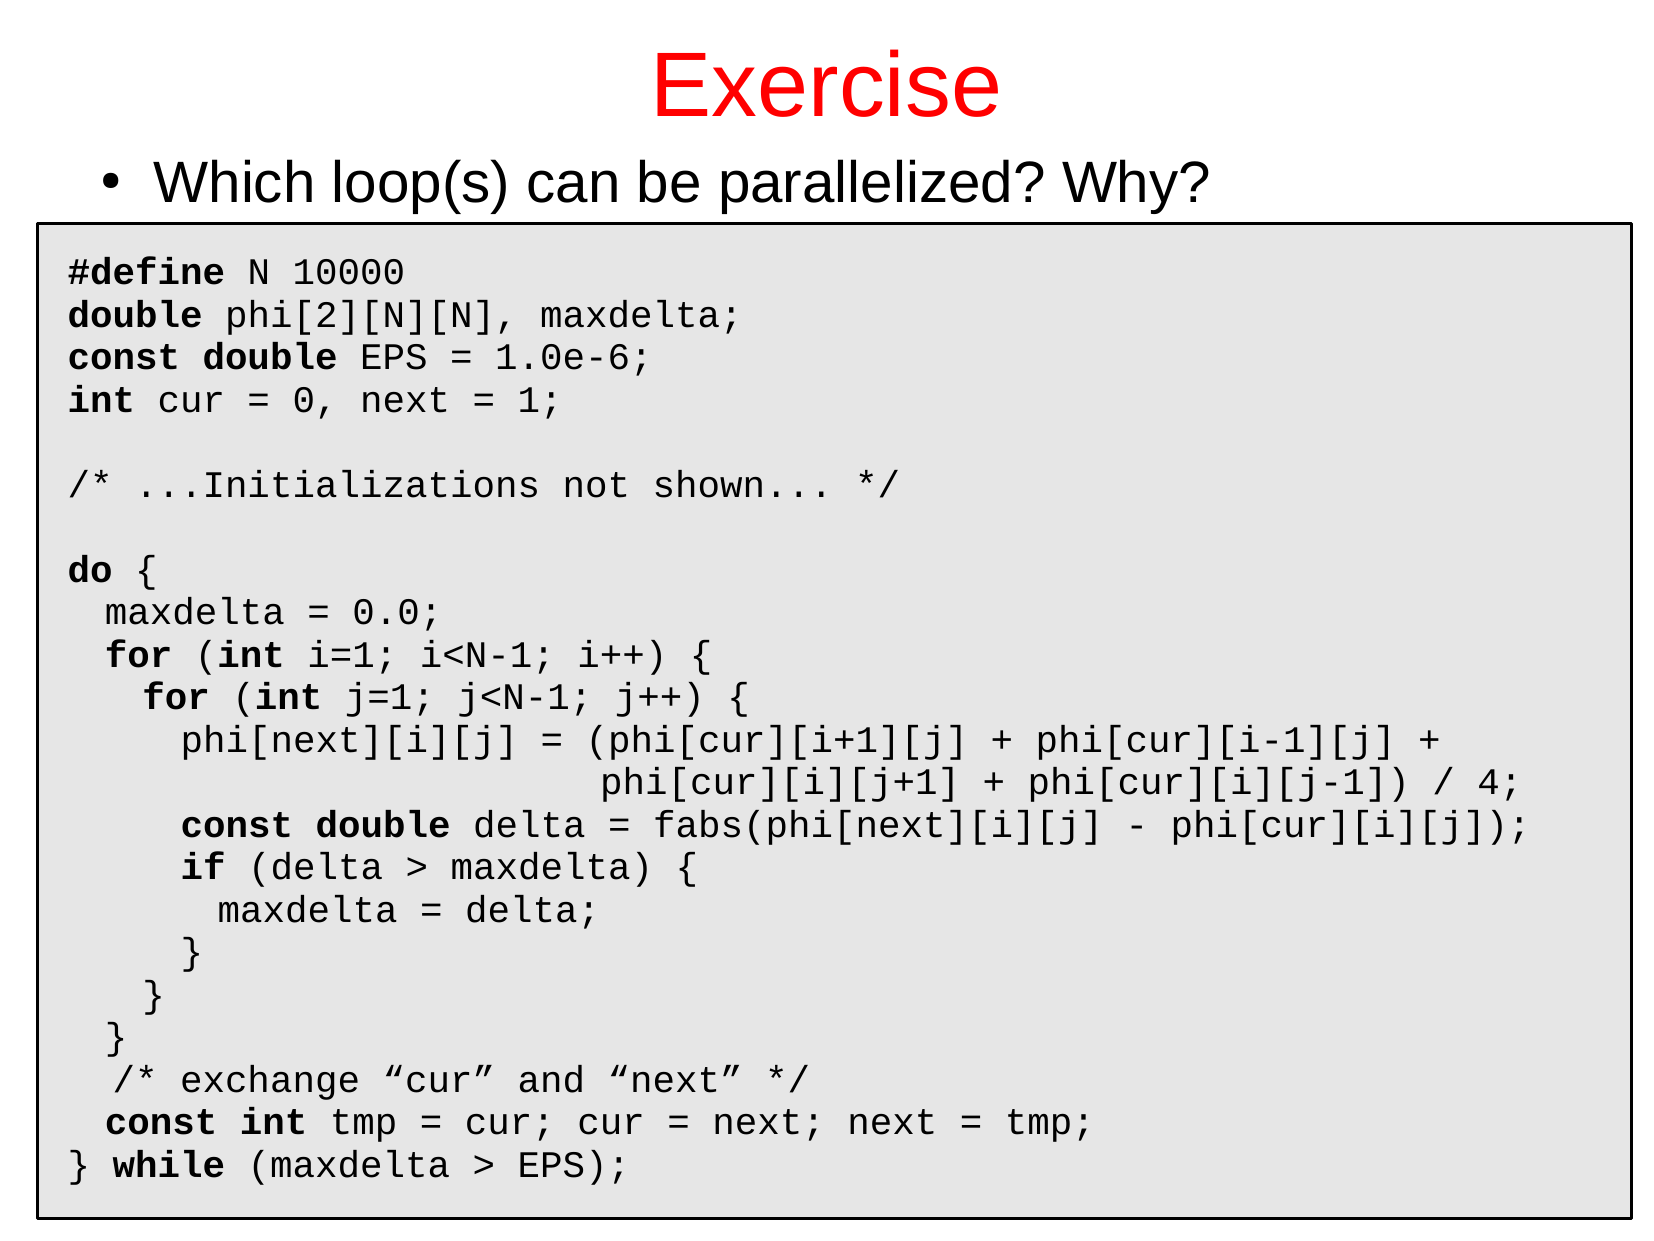

# Exercise
Which loop(s) can be parallelized? Why?
#define N 10000
double phi[2][N][N], maxdelta;
const double EPS = 1.0e-6;
int cur = 0, next = 1;
/* ...Initializations not shown... */
do {
	maxdelta = 0.0;
	for (int i=1; i<N-1; i++) {
		for (int j=1; j<N-1; j++) {
			phi[next][i][j] = (phi[cur][i+1][j] + phi[cur][i-1][j] +
							 phi[cur][i][j+1] + phi[cur][i][j-1]) / 4;
			const double delta = fabs(phi[next][i][j] - phi[cur][i][j]);
			if (delta > maxdelta) {
				maxdelta = delta;
			}
		}
	}
 /* exchange “cur” and “next” */
	const int tmp = cur; cur = next; next = tmp;
} while (maxdelta > EPS);
Parallelizing Loops
41